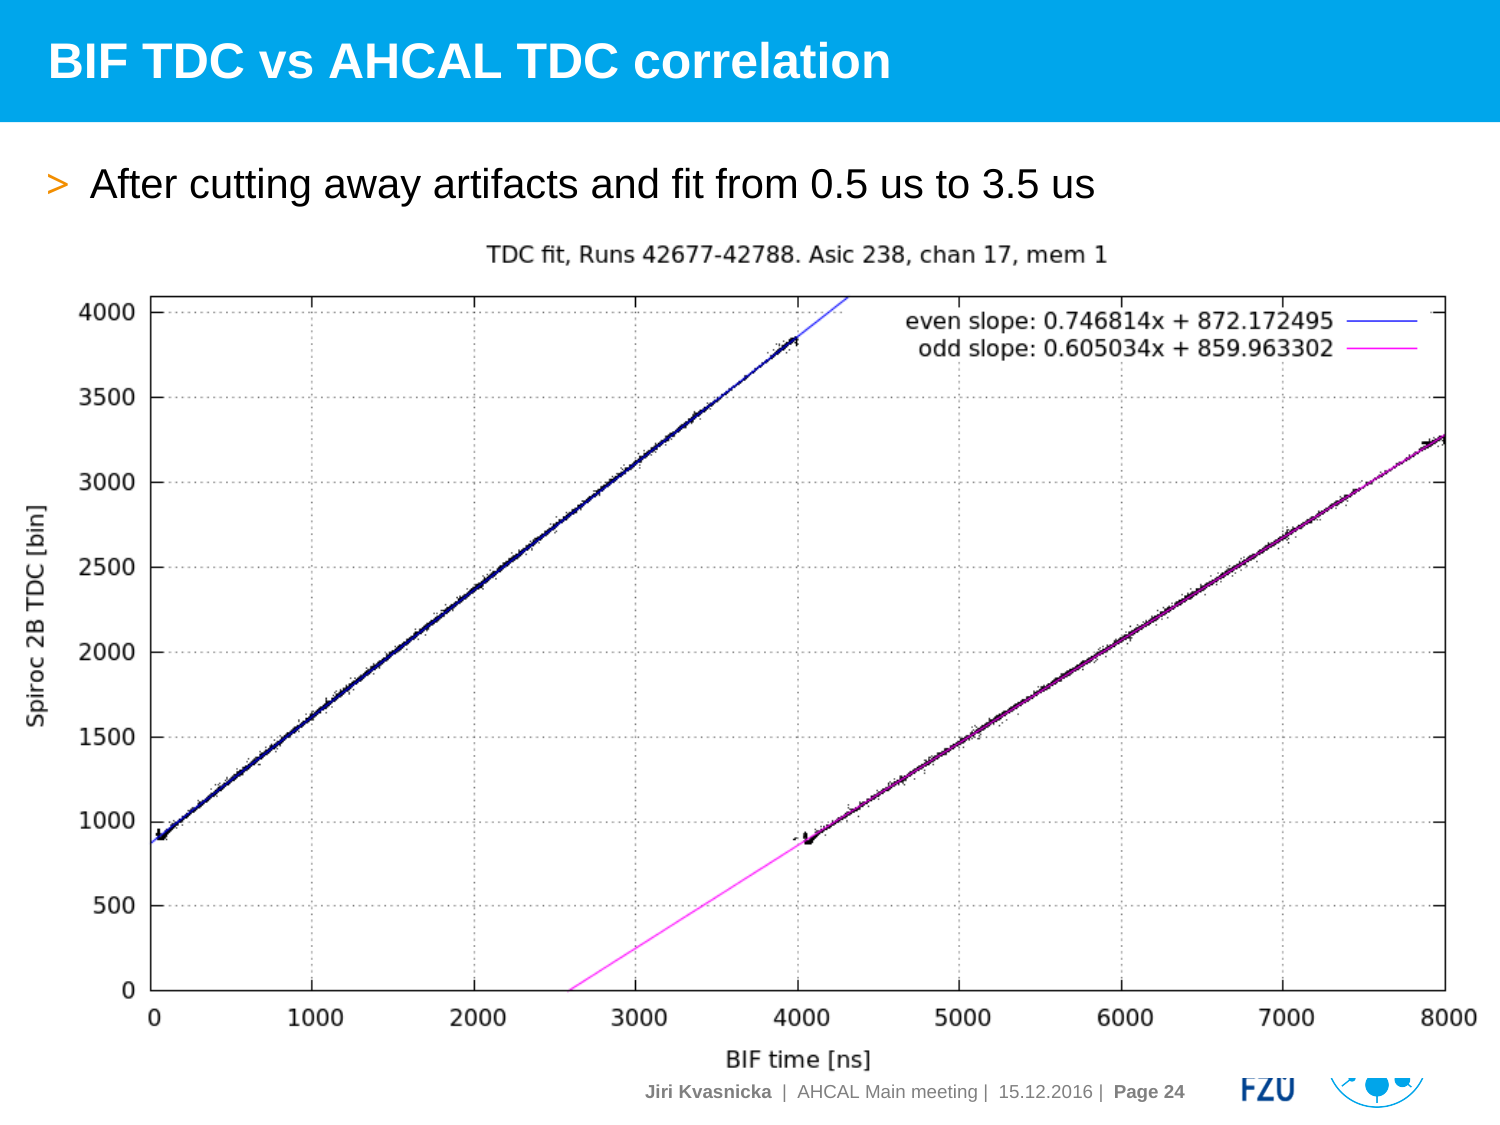

# BIF TDC vs AHCAL TDC correlation
After cutting away artifacts and fit from 0.5 us to 3.5 us